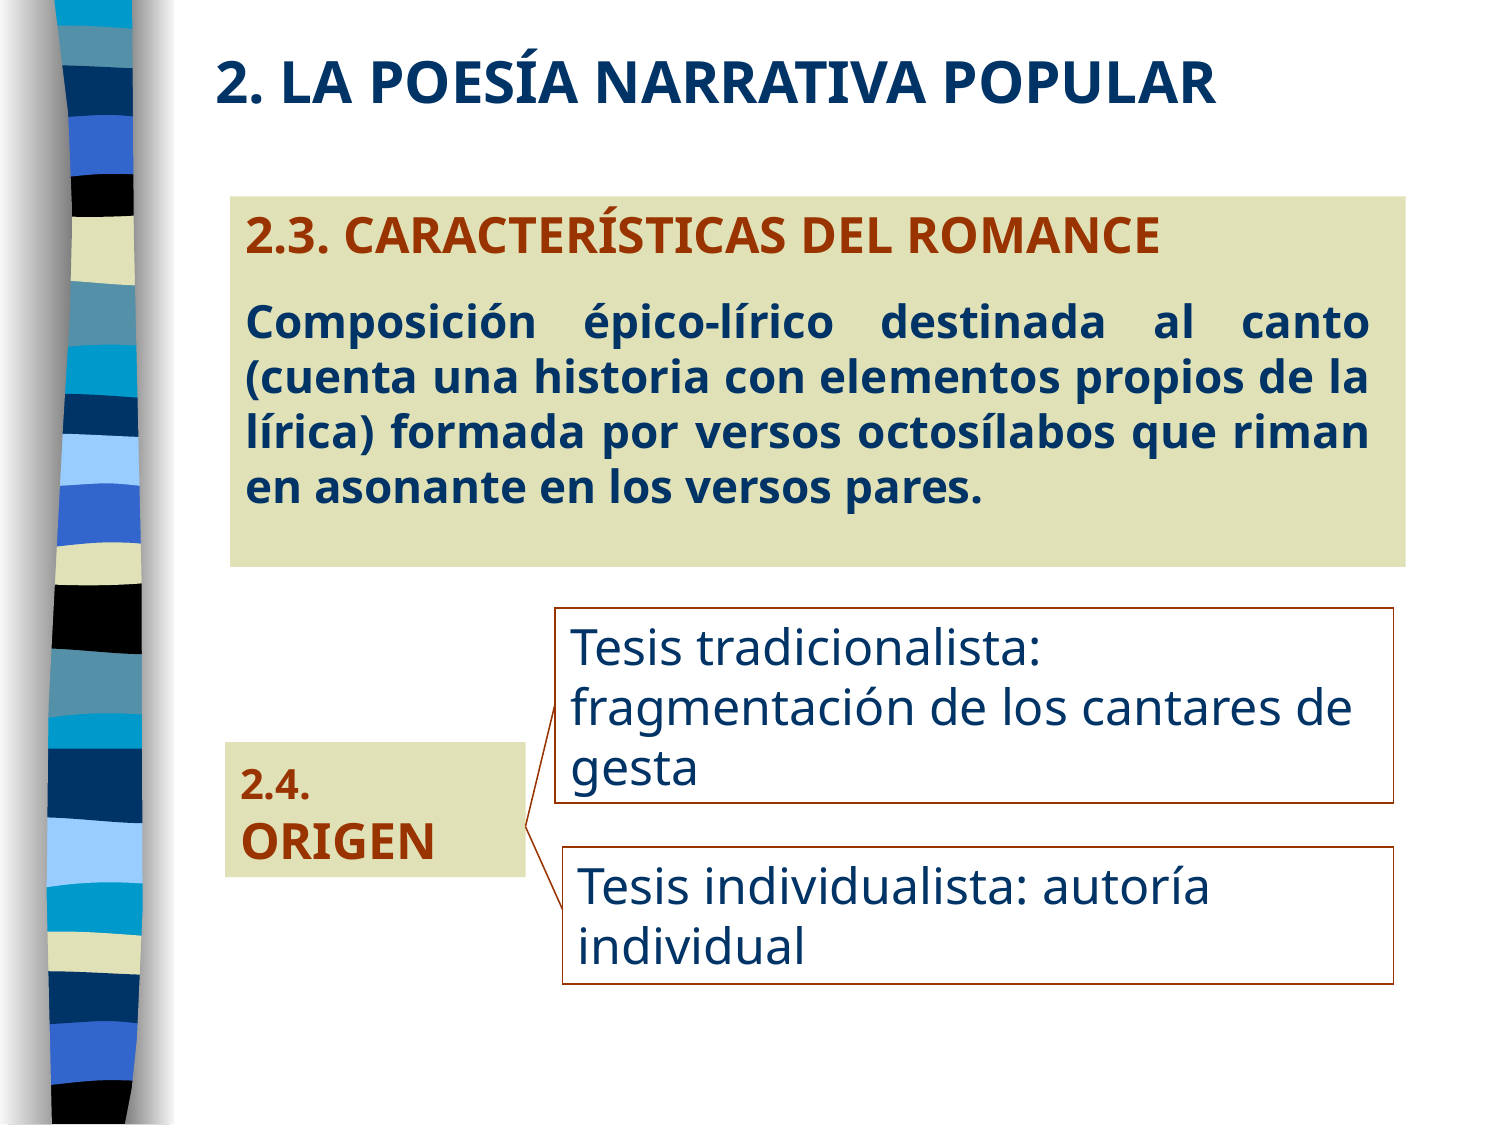

2. LA POESÍA NARRATIVA POPULAR
2.3. CARACTERÍSTICAS DEL ROMANCE
Composición épico-lírico destinada al canto (cuenta una historia con elementos propios de la lírica) formada por versos octosílabos que riman en asonante en los versos pares.
Tesis tradicionalista: fragmentación de los cantares de gesta
2.4. ORIGEN
Tesis individualista: autoría individual